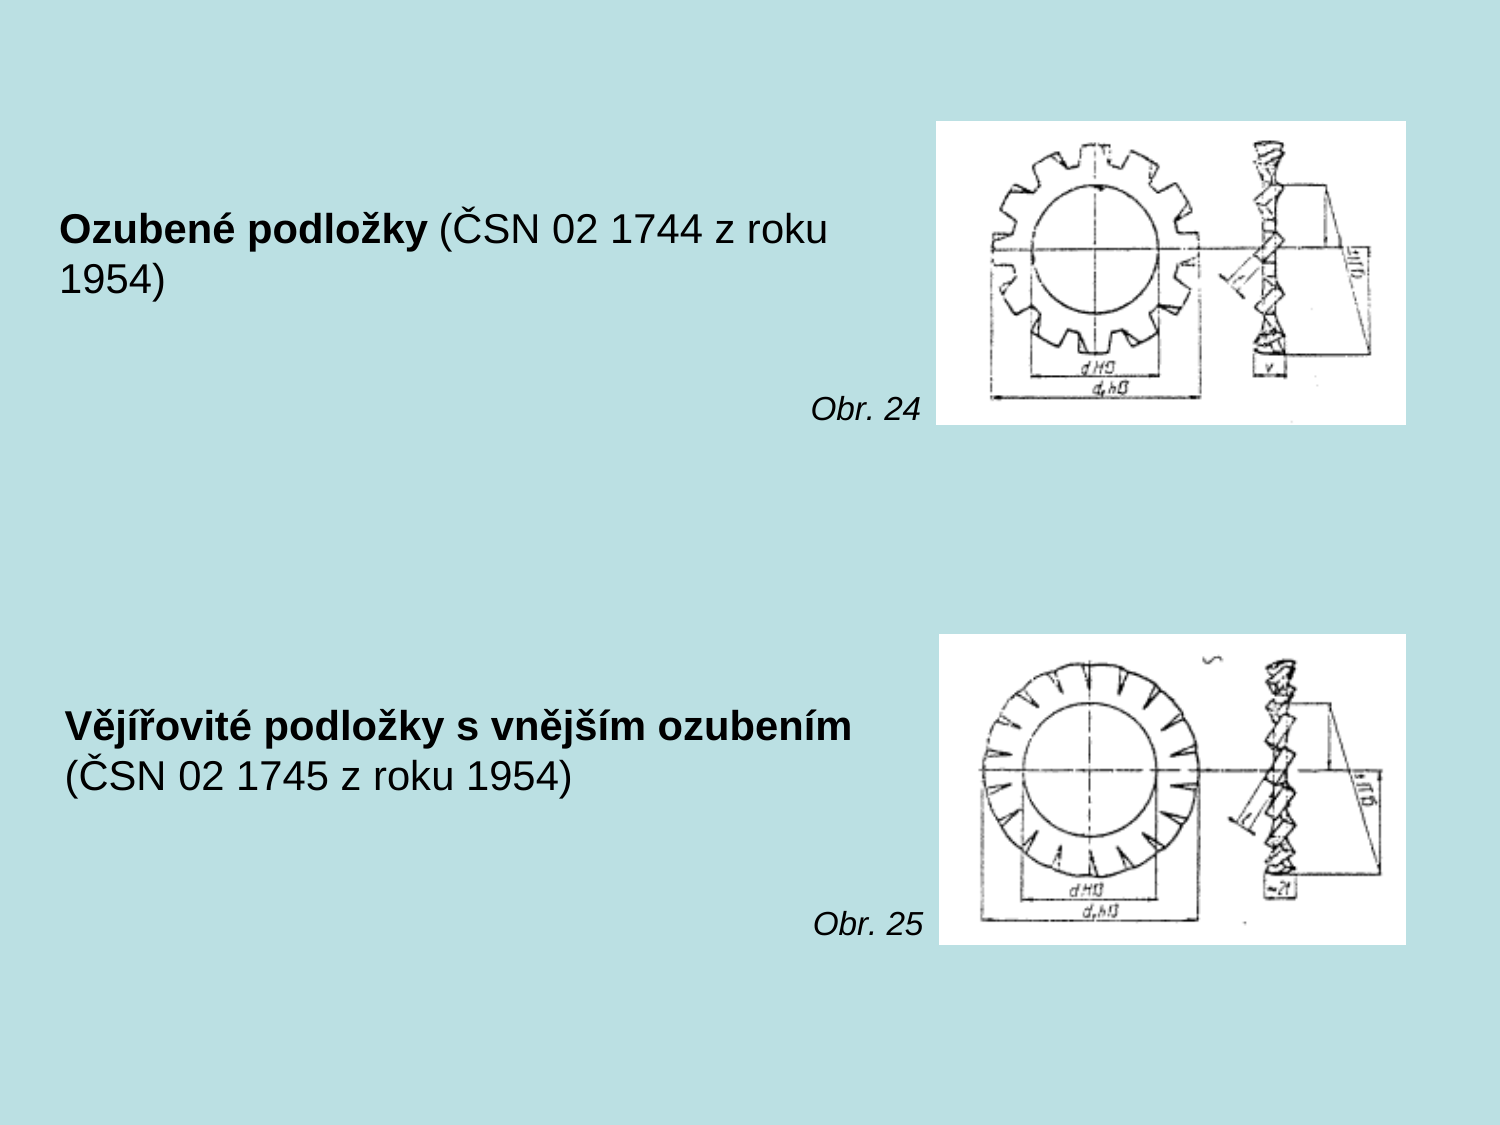

Ozubené podložky (ČSN 02 1744 z roku 1954)
Obr. 24
Vějířovité podložky s vnějším ozubením
(ČSN 02 1745 z roku 1954)
Obr. 25